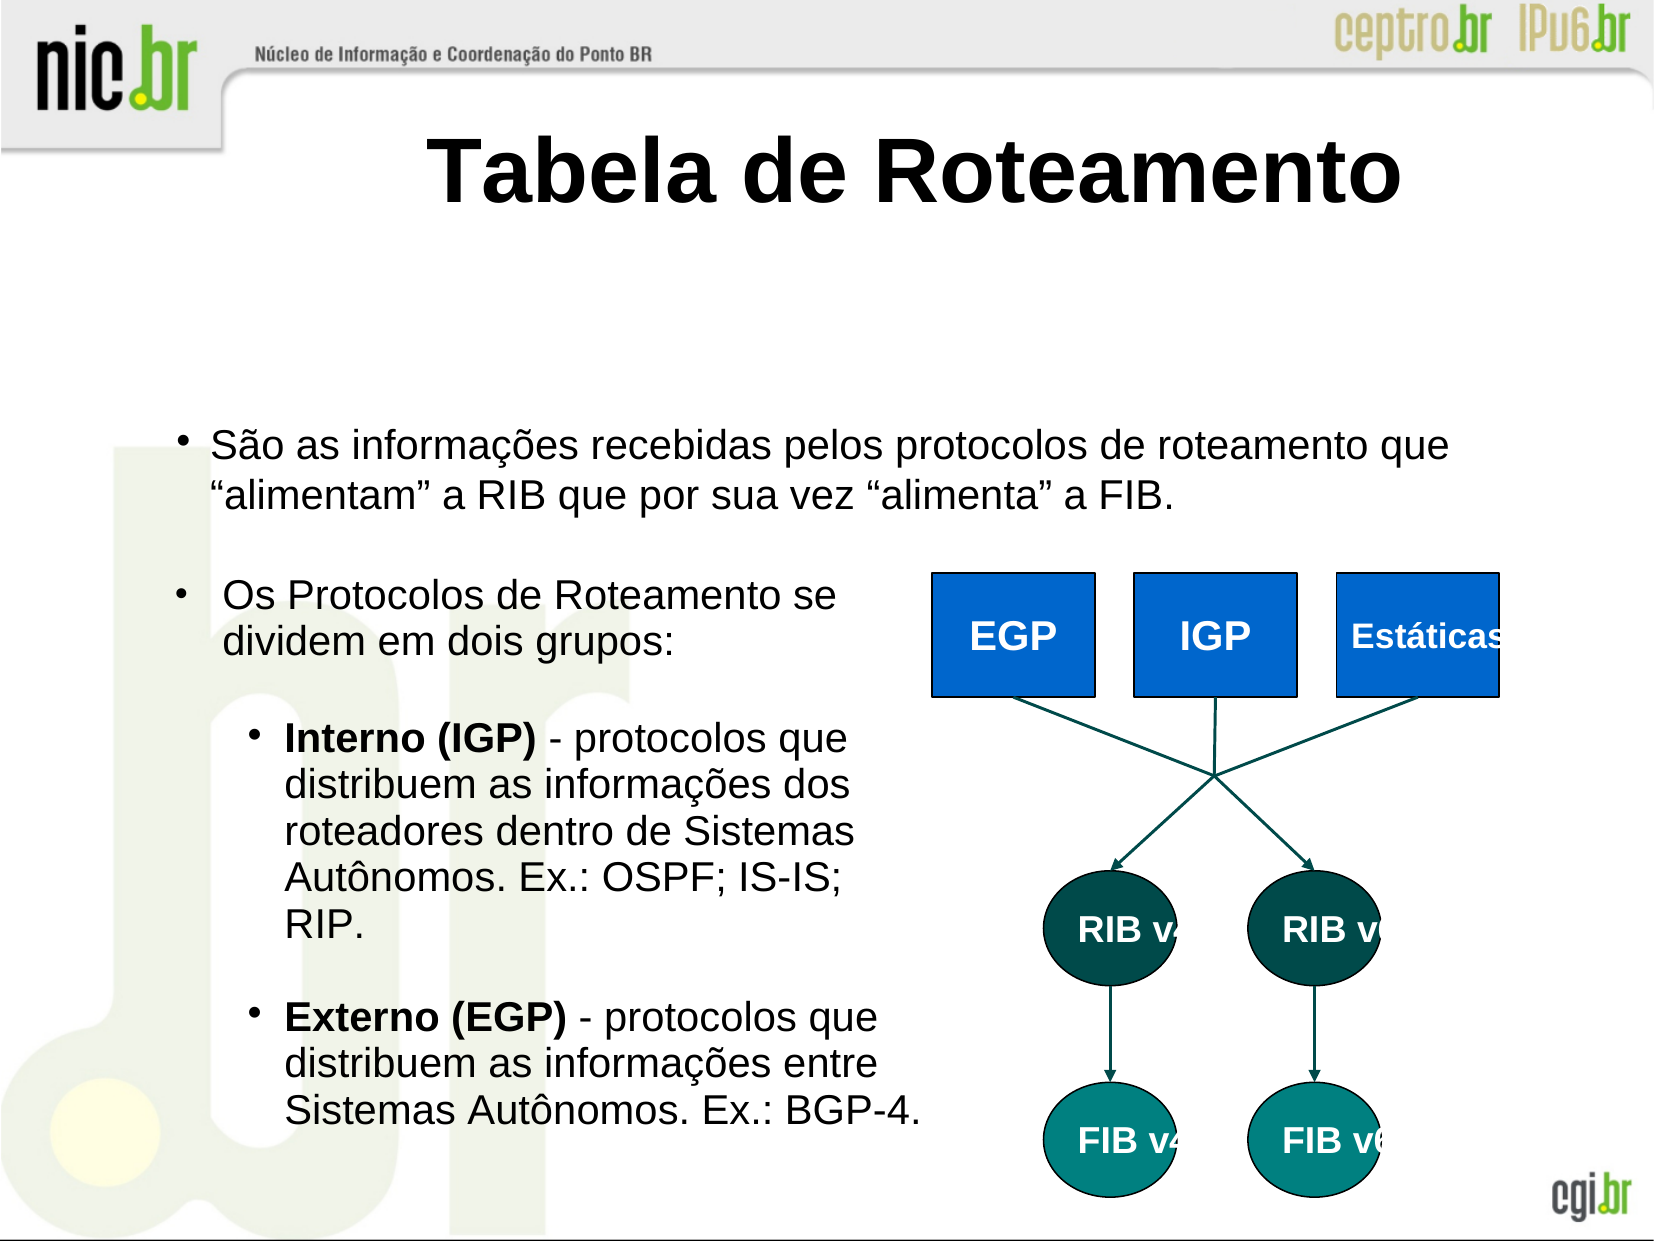

Tabela de Roteamento
São as informações recebidas pelos protocolos de roteamento que “alimentam” a RIB que por sua vez “alimenta” a FIB.
Os Protocolos de Roteamento se dividem em dois grupos:
Interno (IGP) - protocolos que distribuem as informações dos roteadores dentro de Sistemas Autônomos. Ex.: OSPF; IS-IS; RIP.
Externo (EGP) - protocolos que distribuem as informações entre Sistemas Autônomos. Ex.: BGP-4.
EGP
IGP
Estáticas
RIB v4
RIB v6
FIB v4
FIB v6